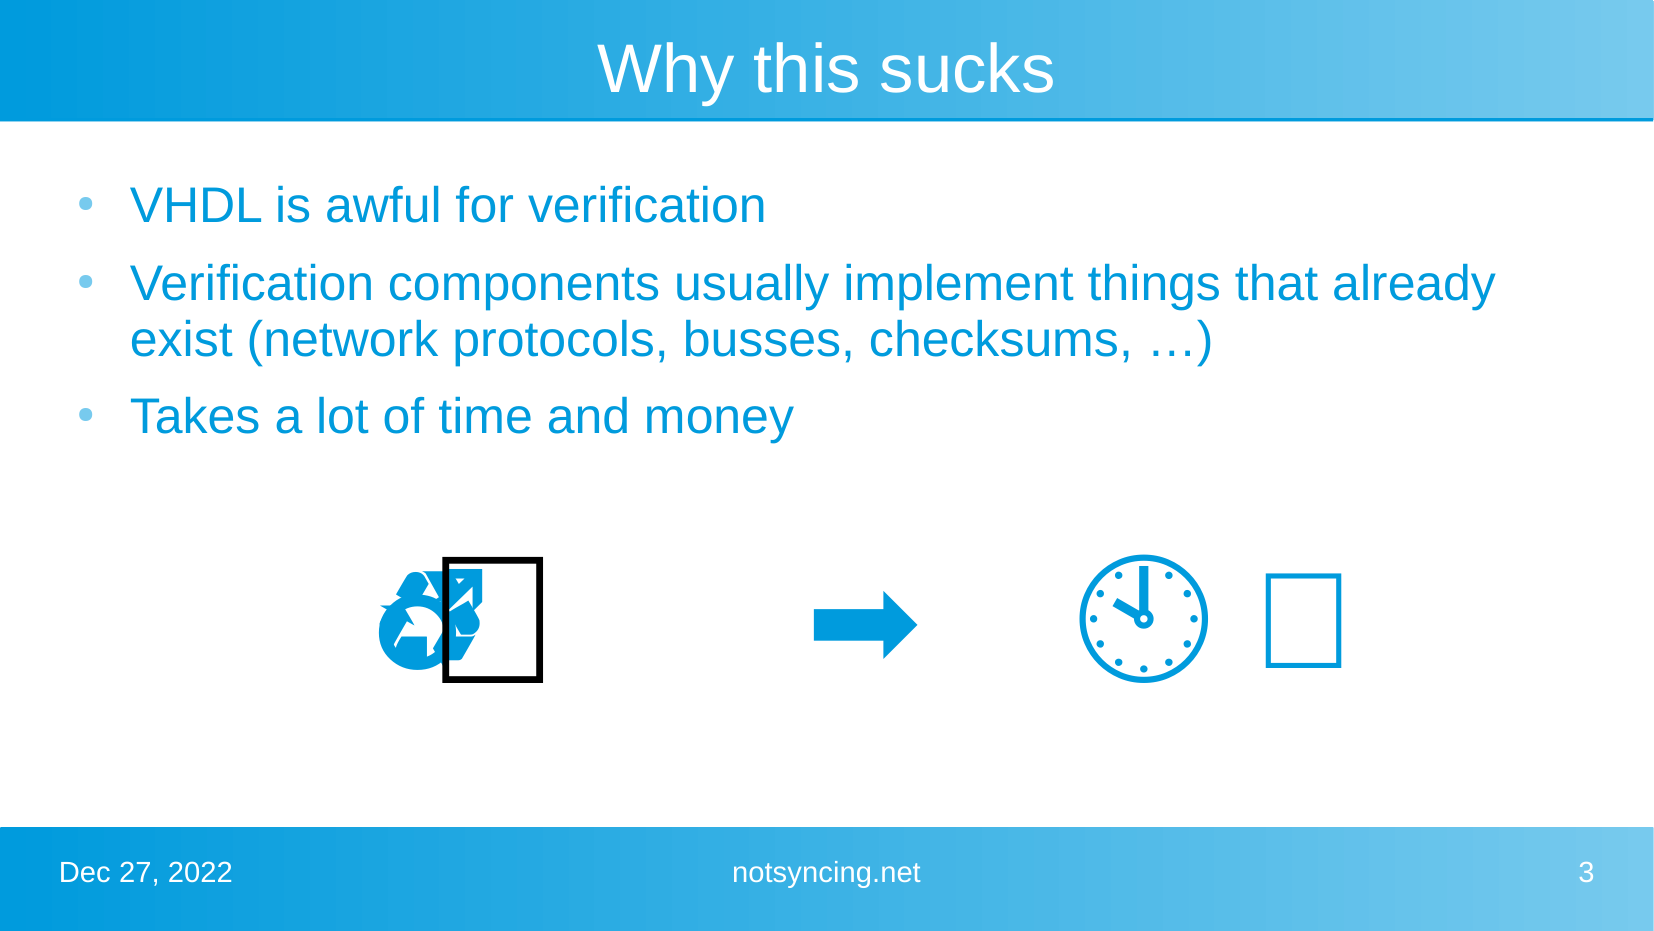

# Why this sucks
VHDL is awful for verification
Verification components usually implement things that already exist (network protocols, busses, checksums, …)
Takes a lot of time and money
🤦‍♂️ ♻️ ➡ 🕙 🤑
🚫
Dec 27, 2022
notsyncing.net
3